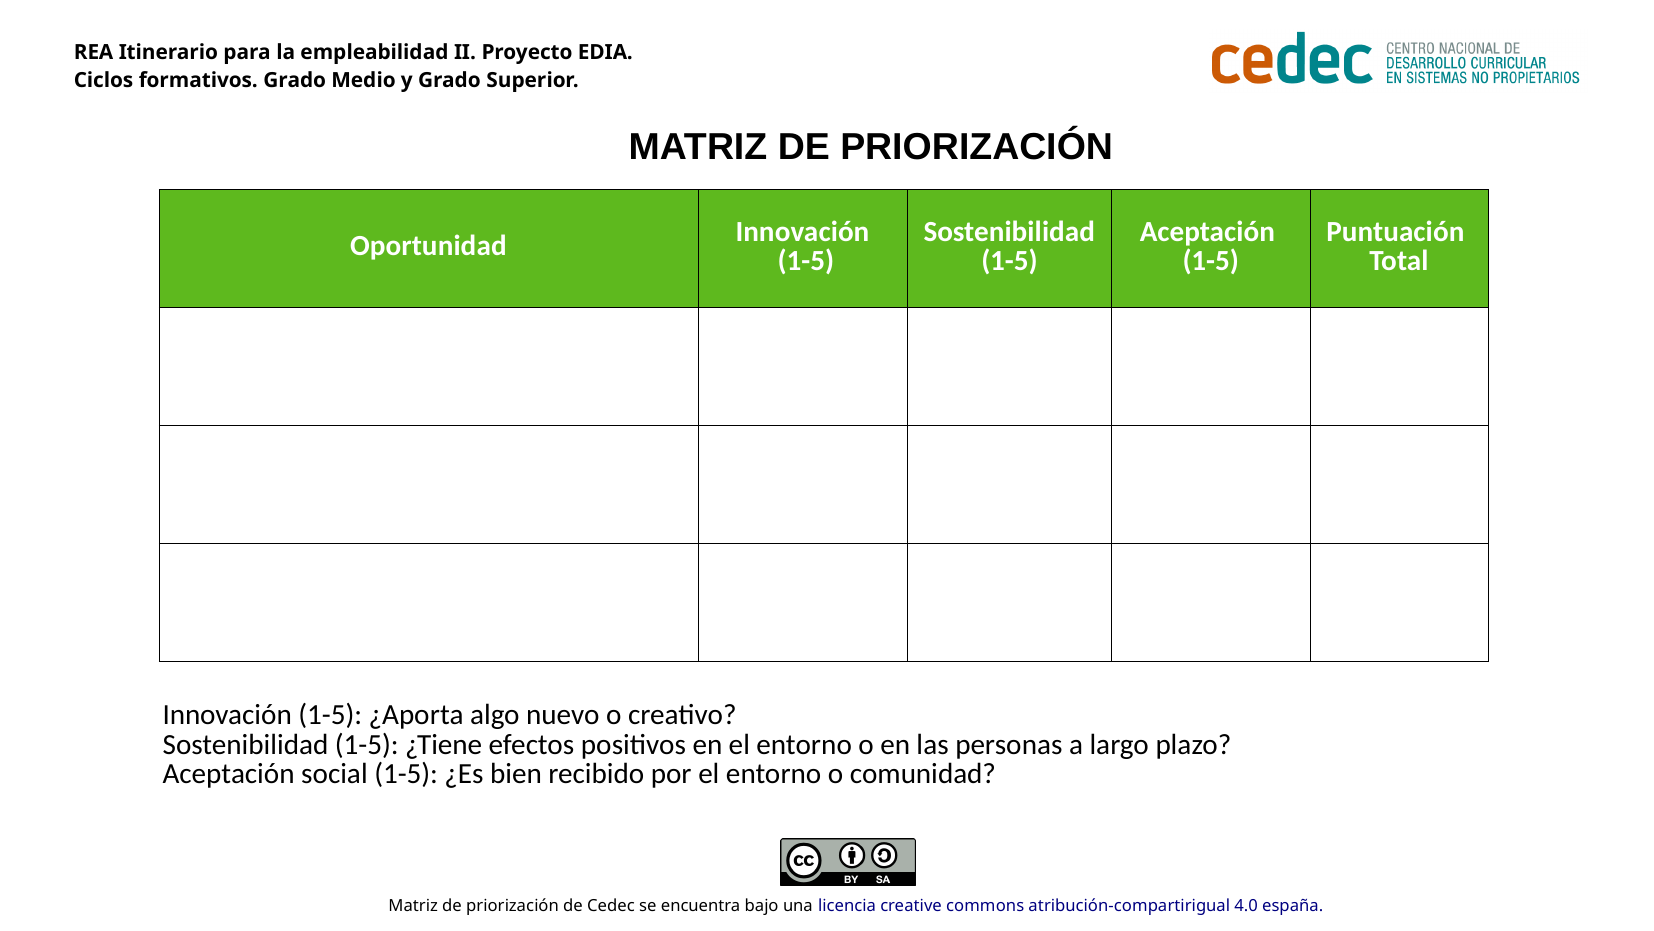

REA Itinerario para la empleabilidad II. Proyecto EDIA.
Ciclos formativos. Grado Medio y Grado Superior.
MATRIZ DE PRIORIZACIÓN
| Oportunidad | Innovación (1-5) | Sostenibilidad (1-5) | Aceptación (1-5) | Puntuación Total |
| --- | --- | --- | --- | --- |
| | | | | |
| | | | | |
| | | | | |
Innovación (1-5): ¿Aporta algo nuevo o creativo?
Sostenibilidad (1-5): ¿Tiene efectos positivos en el entorno o en las personas a largo plazo?
Aceptación social (1-5): ¿Es bien recibido por el entorno o comunidad?
Matriz de priorización de Cedec se encuentra bajo una licencia creative commons atribución-compartirigual 4.0 españa.